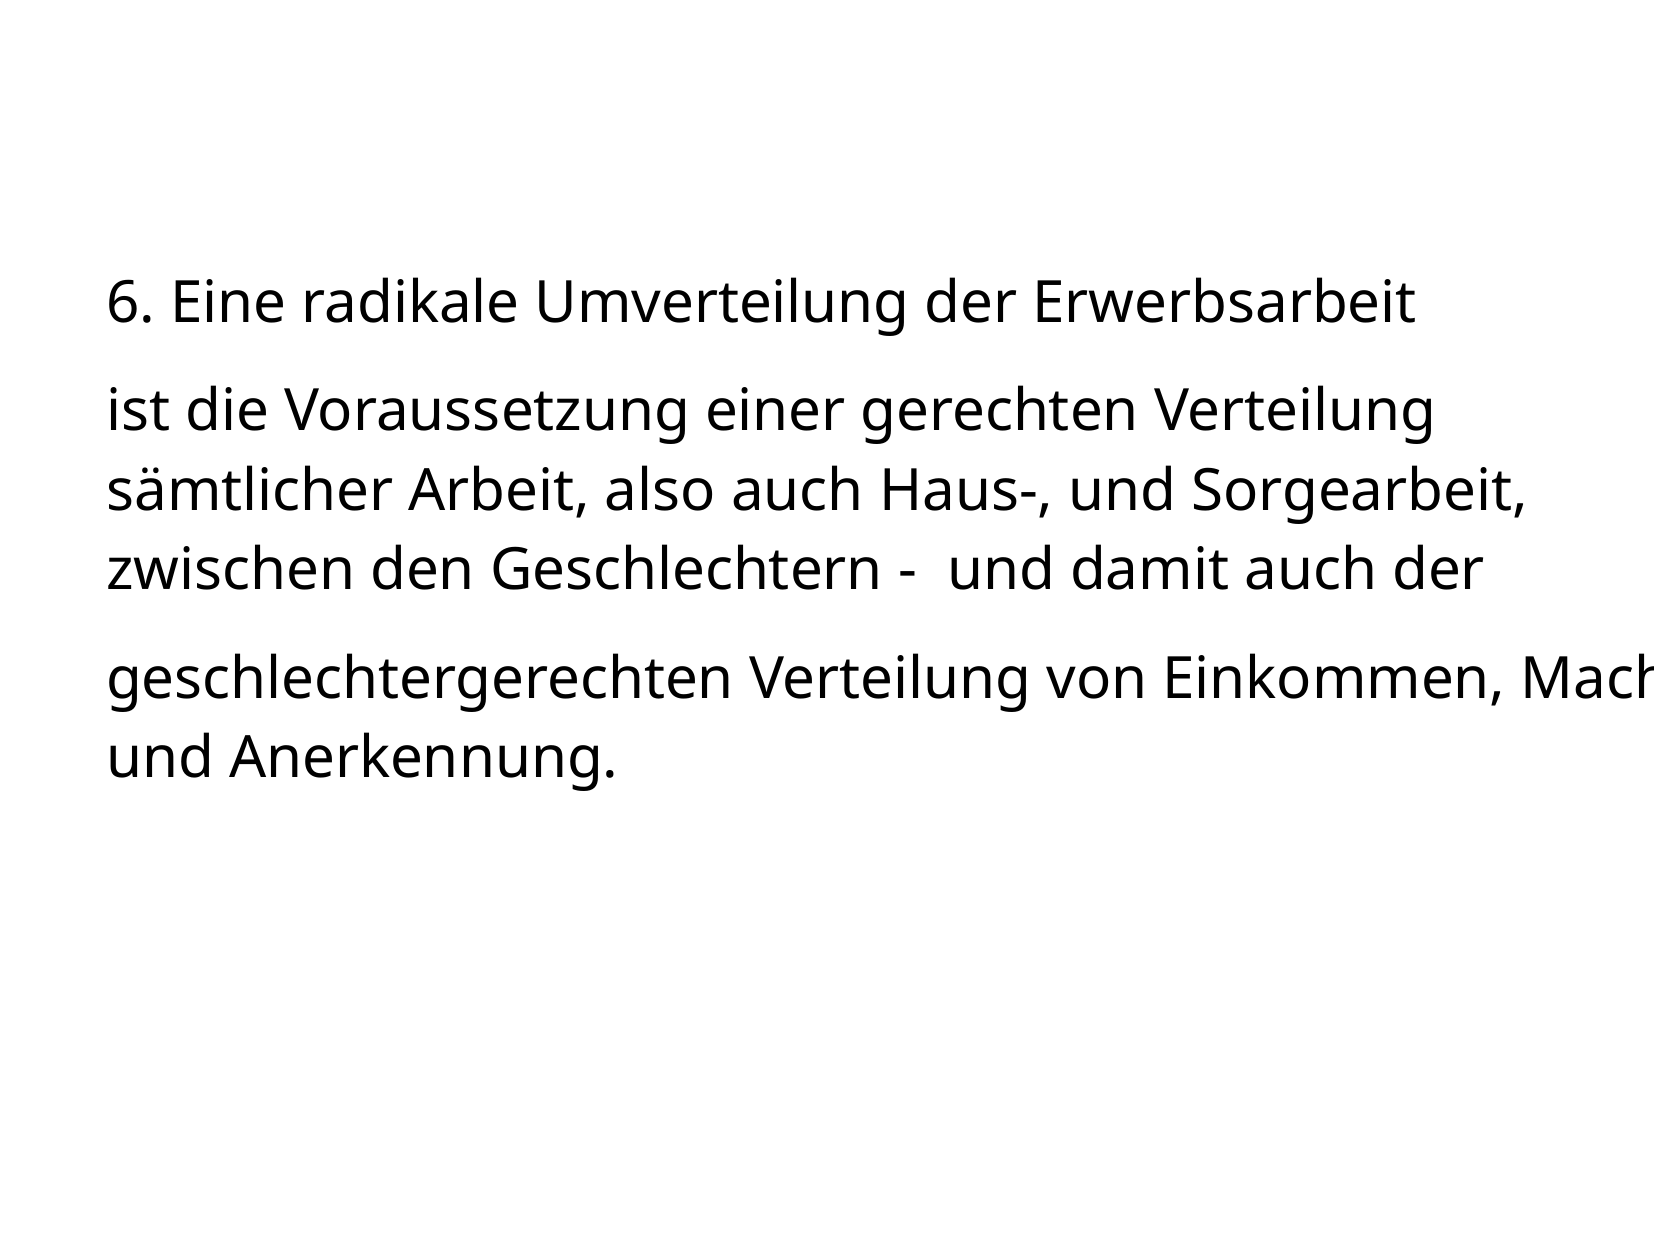

#
6. Eine radikale Umverteilung der Erwerbsarbeit
ist die Voraussetzung einer gerechten Verteilung sämtlicher Arbeit, also auch Haus-, und Sorgearbeit, zwischen den Geschlechtern - und damit auch der
geschlechtergerechten Verteilung von Einkommen, Macht und Anerkennung.